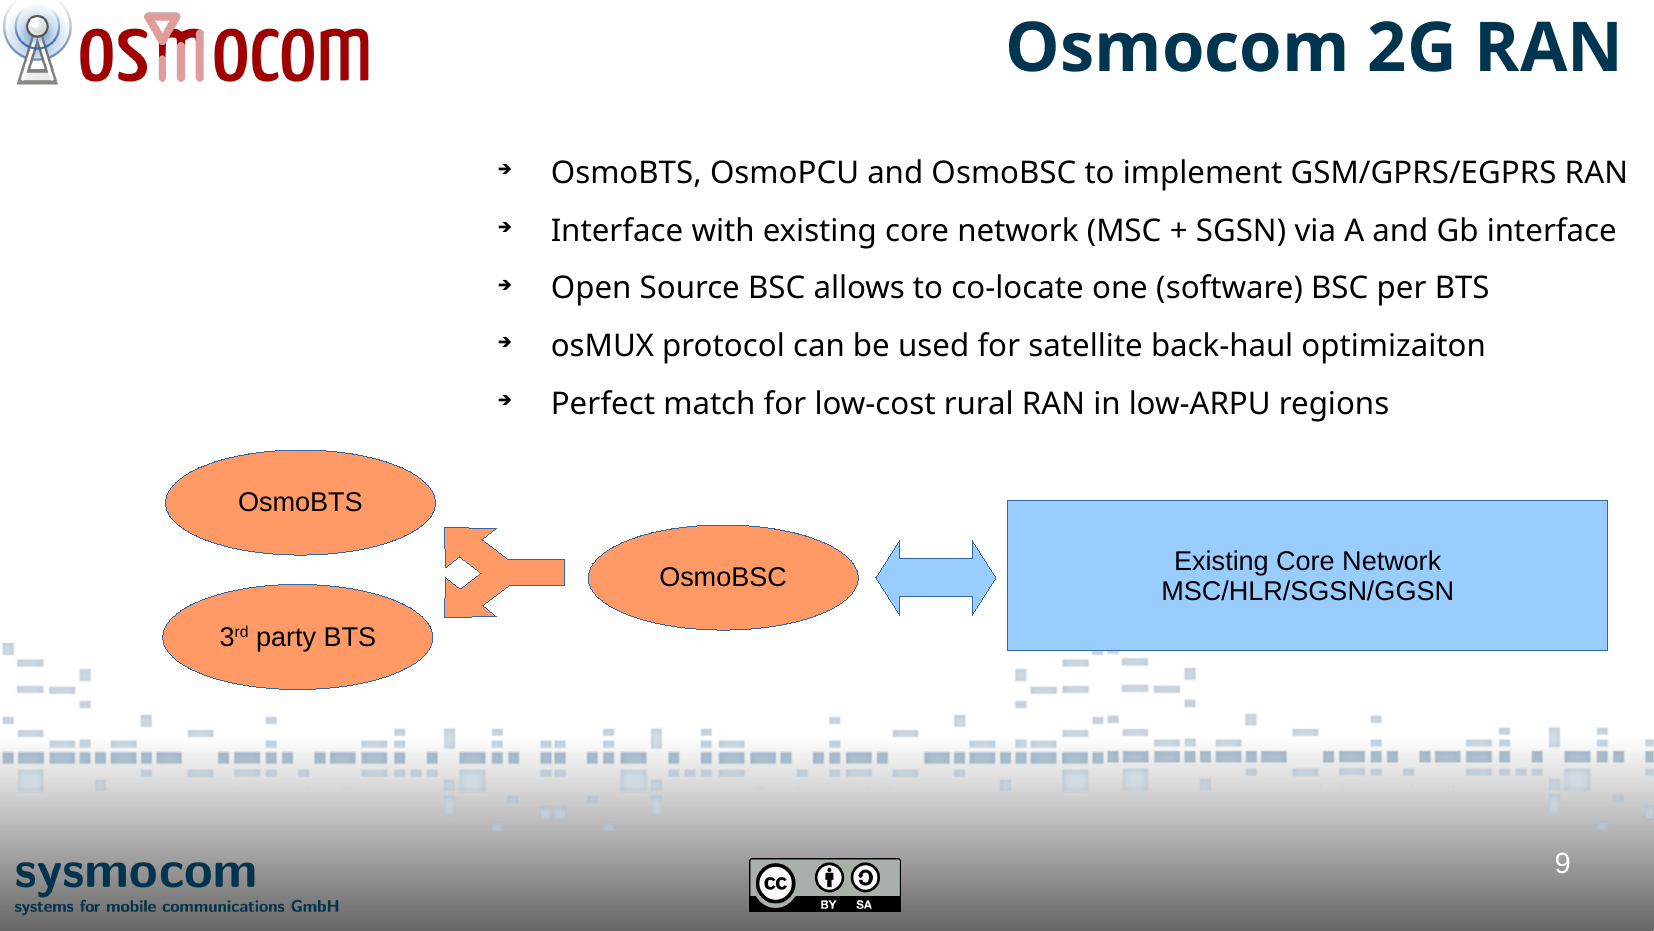

# Osmocom 2G RAN
OsmoBTS, OsmoPCU and OsmoBSC to implement GSM/GPRS/EGPRS RAN
Interface with existing core network (MSC + SGSN) via A and Gb interface
Open Source BSC allows to co-locate one (software) BSC per BTS
osMUX protocol can be used for satellite back-haul optimizaiton
Perfect match for low-cost rural RAN in low-ARPU regions
OsmoBTS
Existing Core Network
MSC/HLR/SGSN/GGSN
OsmoBSC
3rd party BTS
9